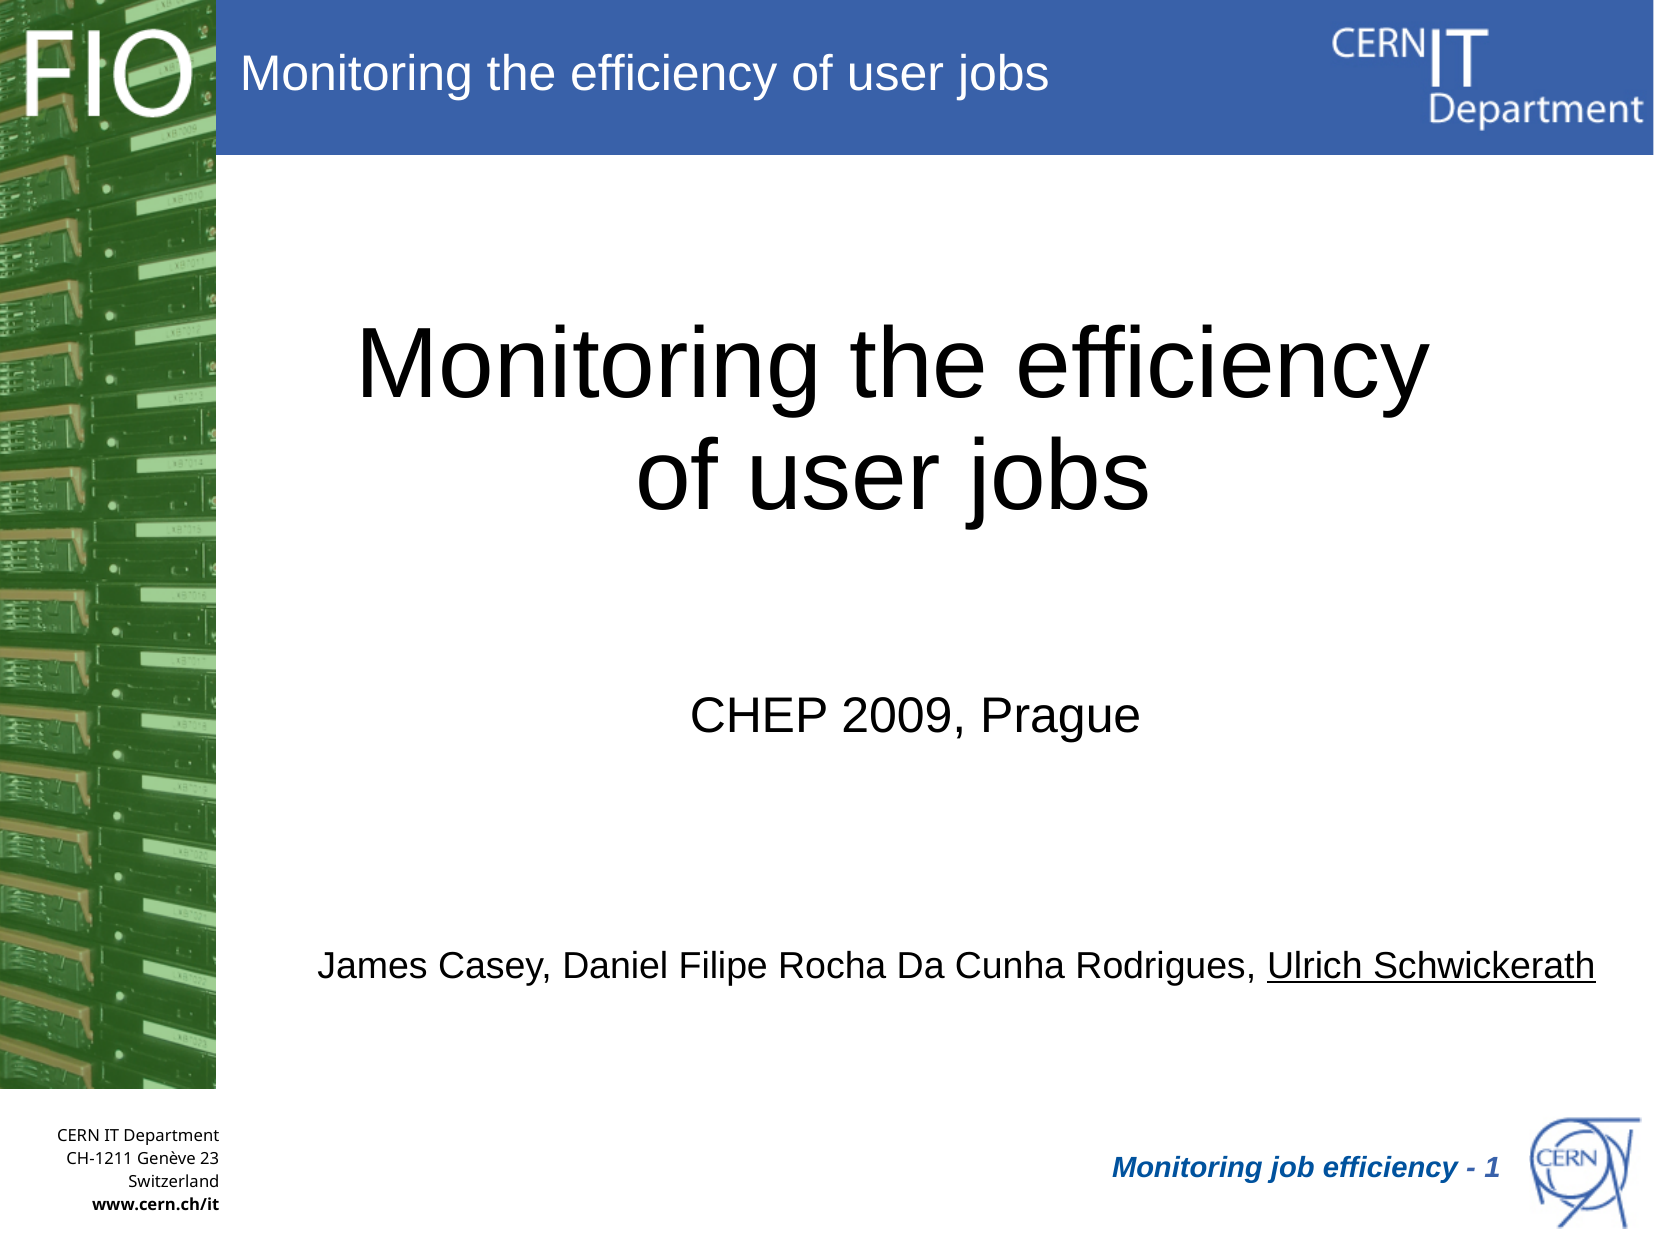

Monitoring the efficiency of user jobs
Monitoring the efficiency of user jobs
CHEP 2009, Prague
James Casey, Daniel Filipe Rocha Da Cunha Rodrigues, Ulrich Schwickerath